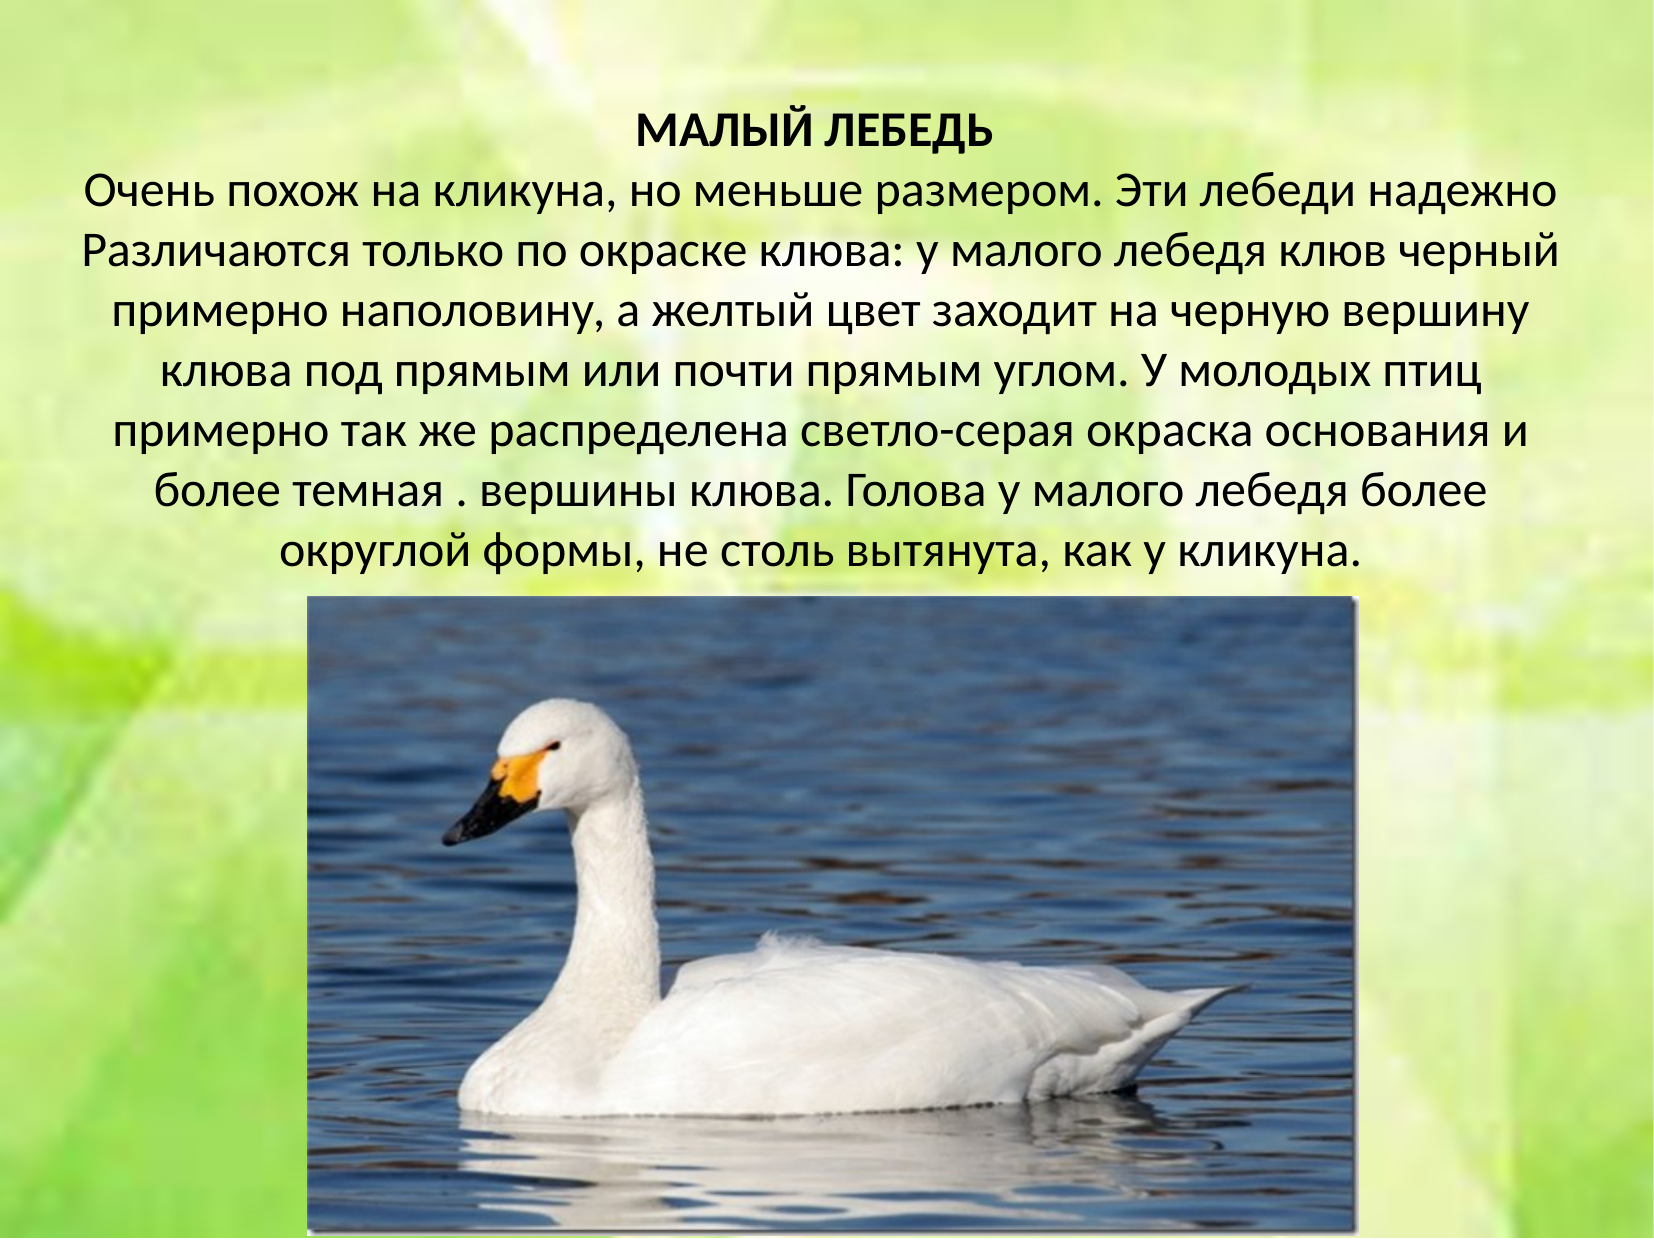

МАЛЫЙ ЛЕБЕДЬ
Очень похож на кликуна, но меньше размером. Эти лебеди надежно Различаются только по окраске клюва: у малого лебедя клюв черный примерно наполовину, а желтый цвет заходит на черную вершину клюва под прямым или почти прямым углом. У молодых птиц примерно так же распределена светло-серая окраска основания и более темная . вершины клюва. Голова у малого лебедя более округлой формы, не столь вытянута, как у кликуна.